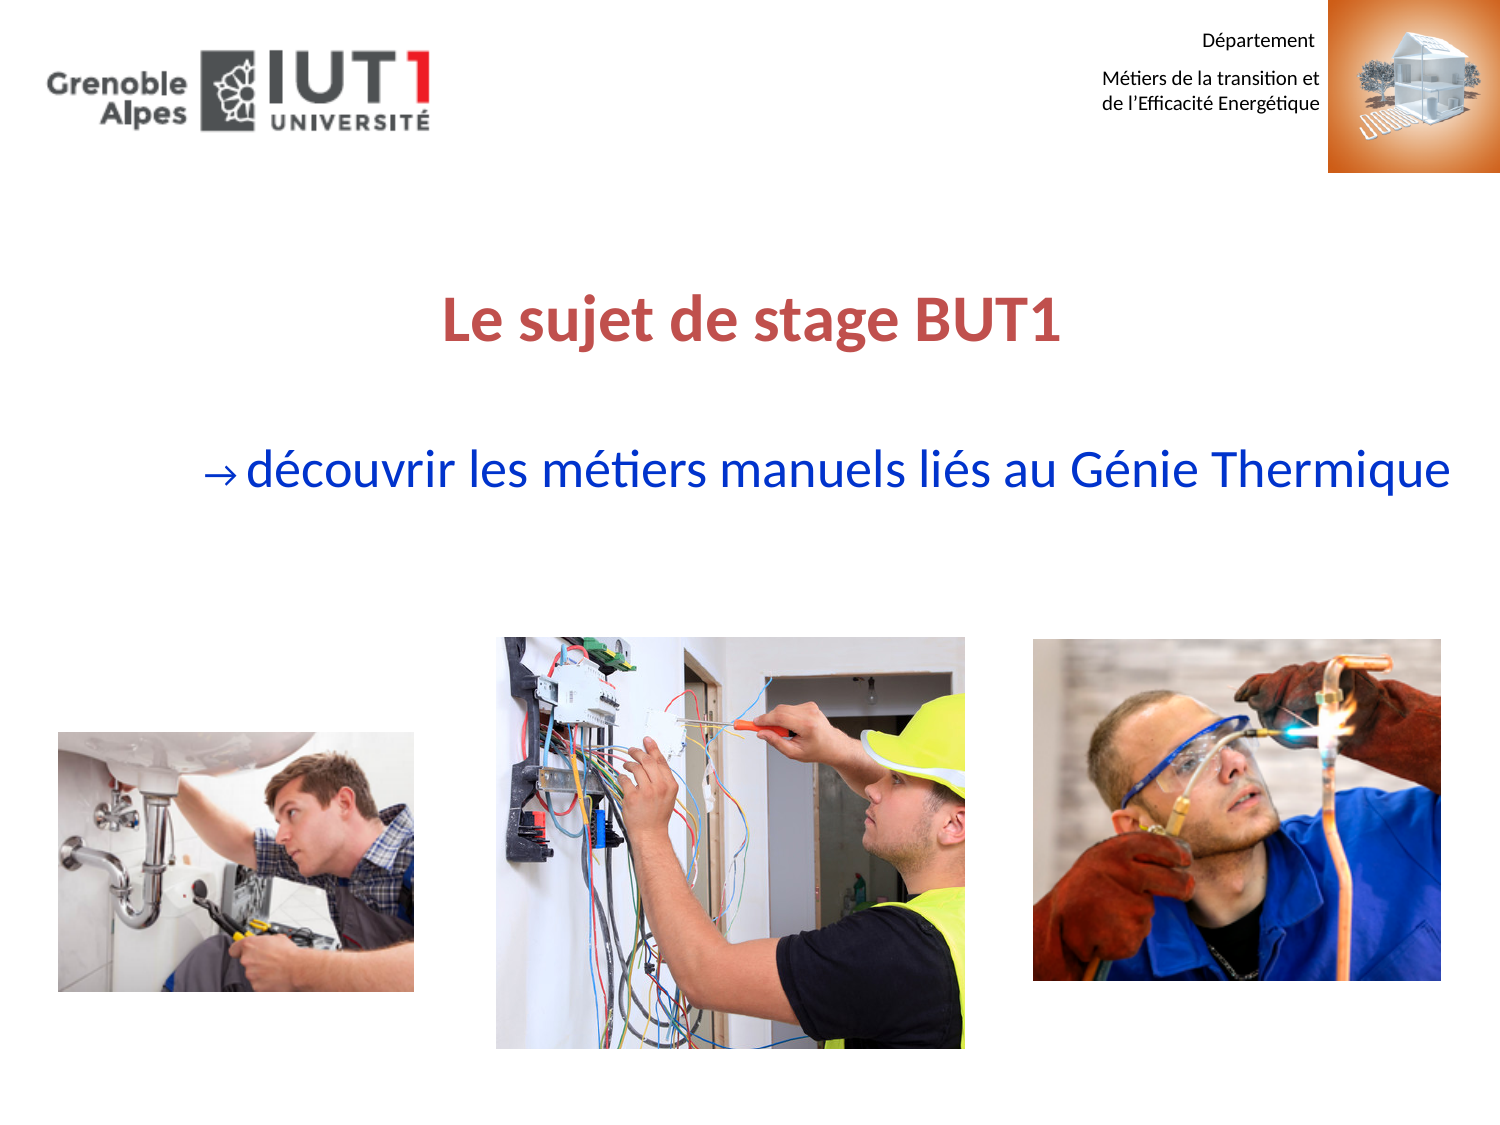

Département
Métiers de la transition et de l’Efficacité Energétique
# Le sujet de stage BUT1
		→ découvrir les métiers manuels liés au Génie Thermique